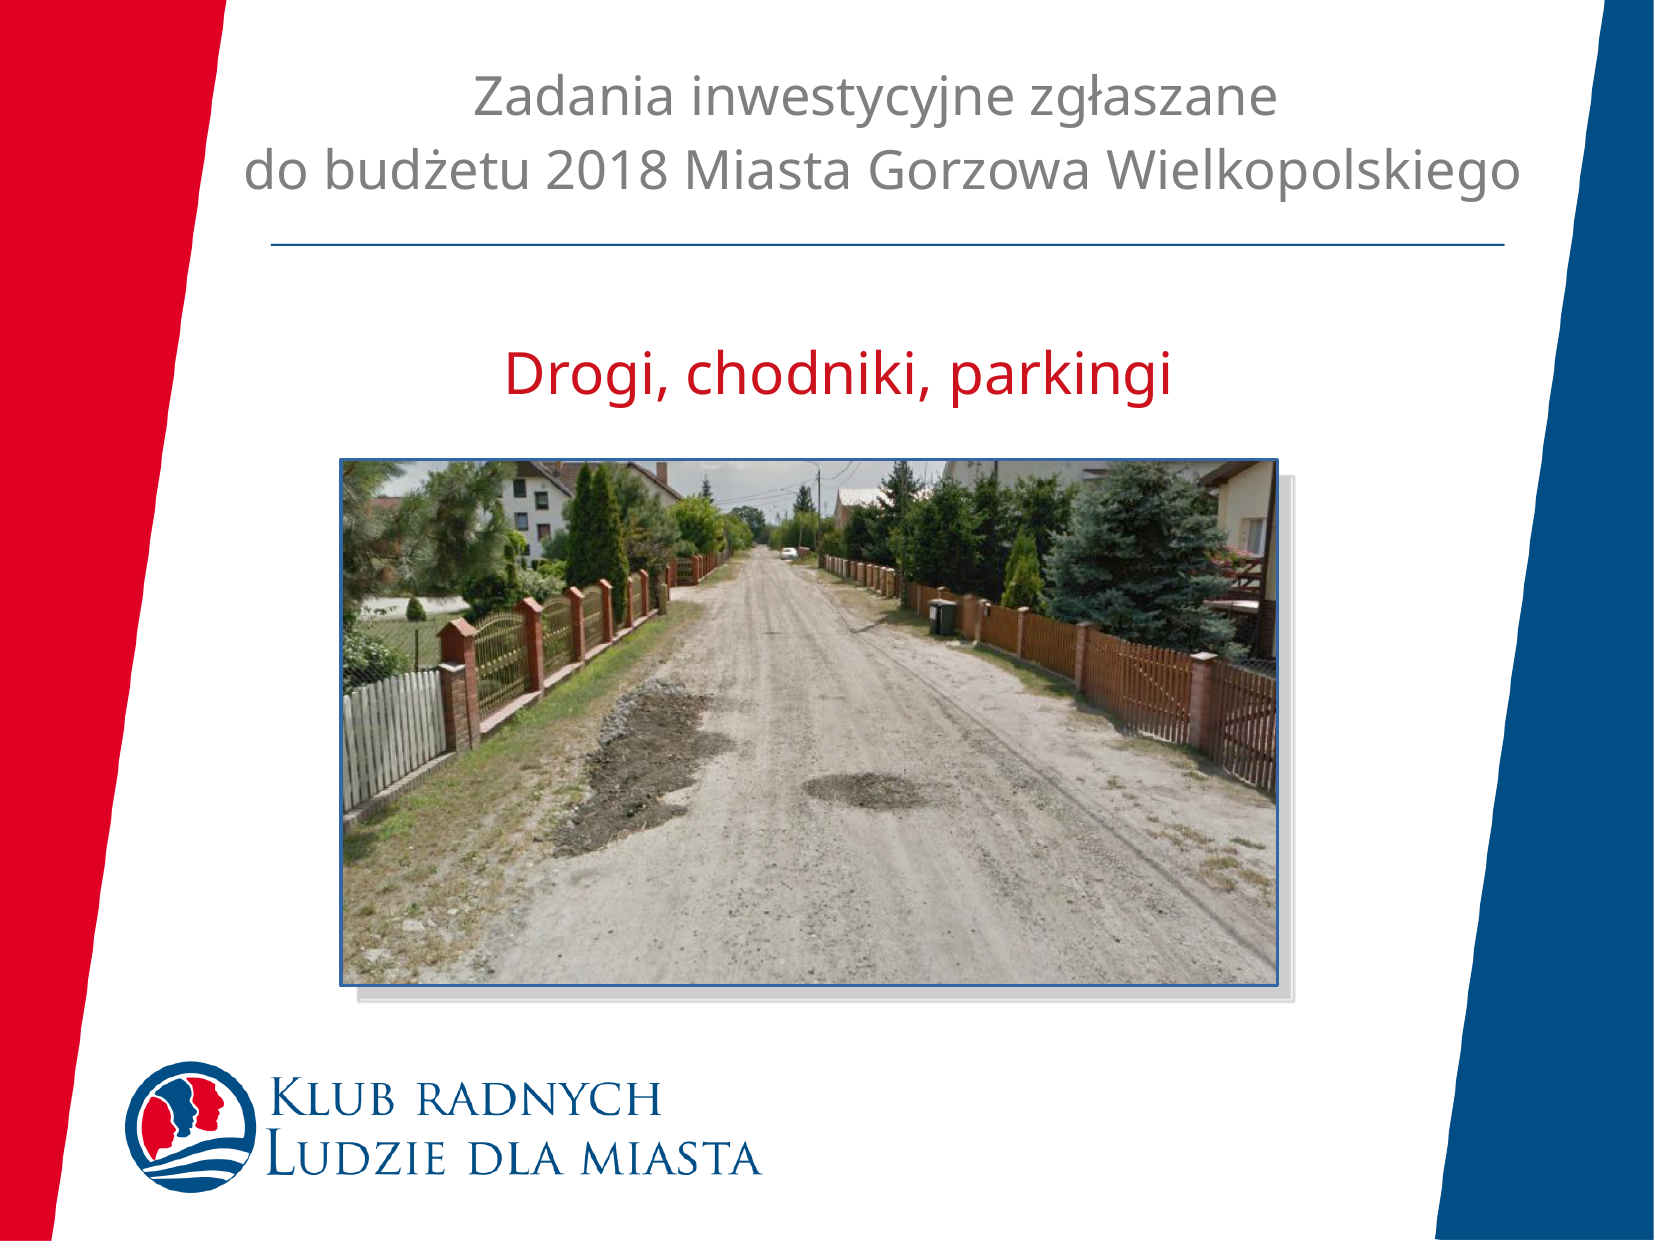

# Zadania inwestycyjne zgłaszane do budżetu 2018 Miasta Gorzowa Wielkopolskiego
Drogi, chodniki, parkingi